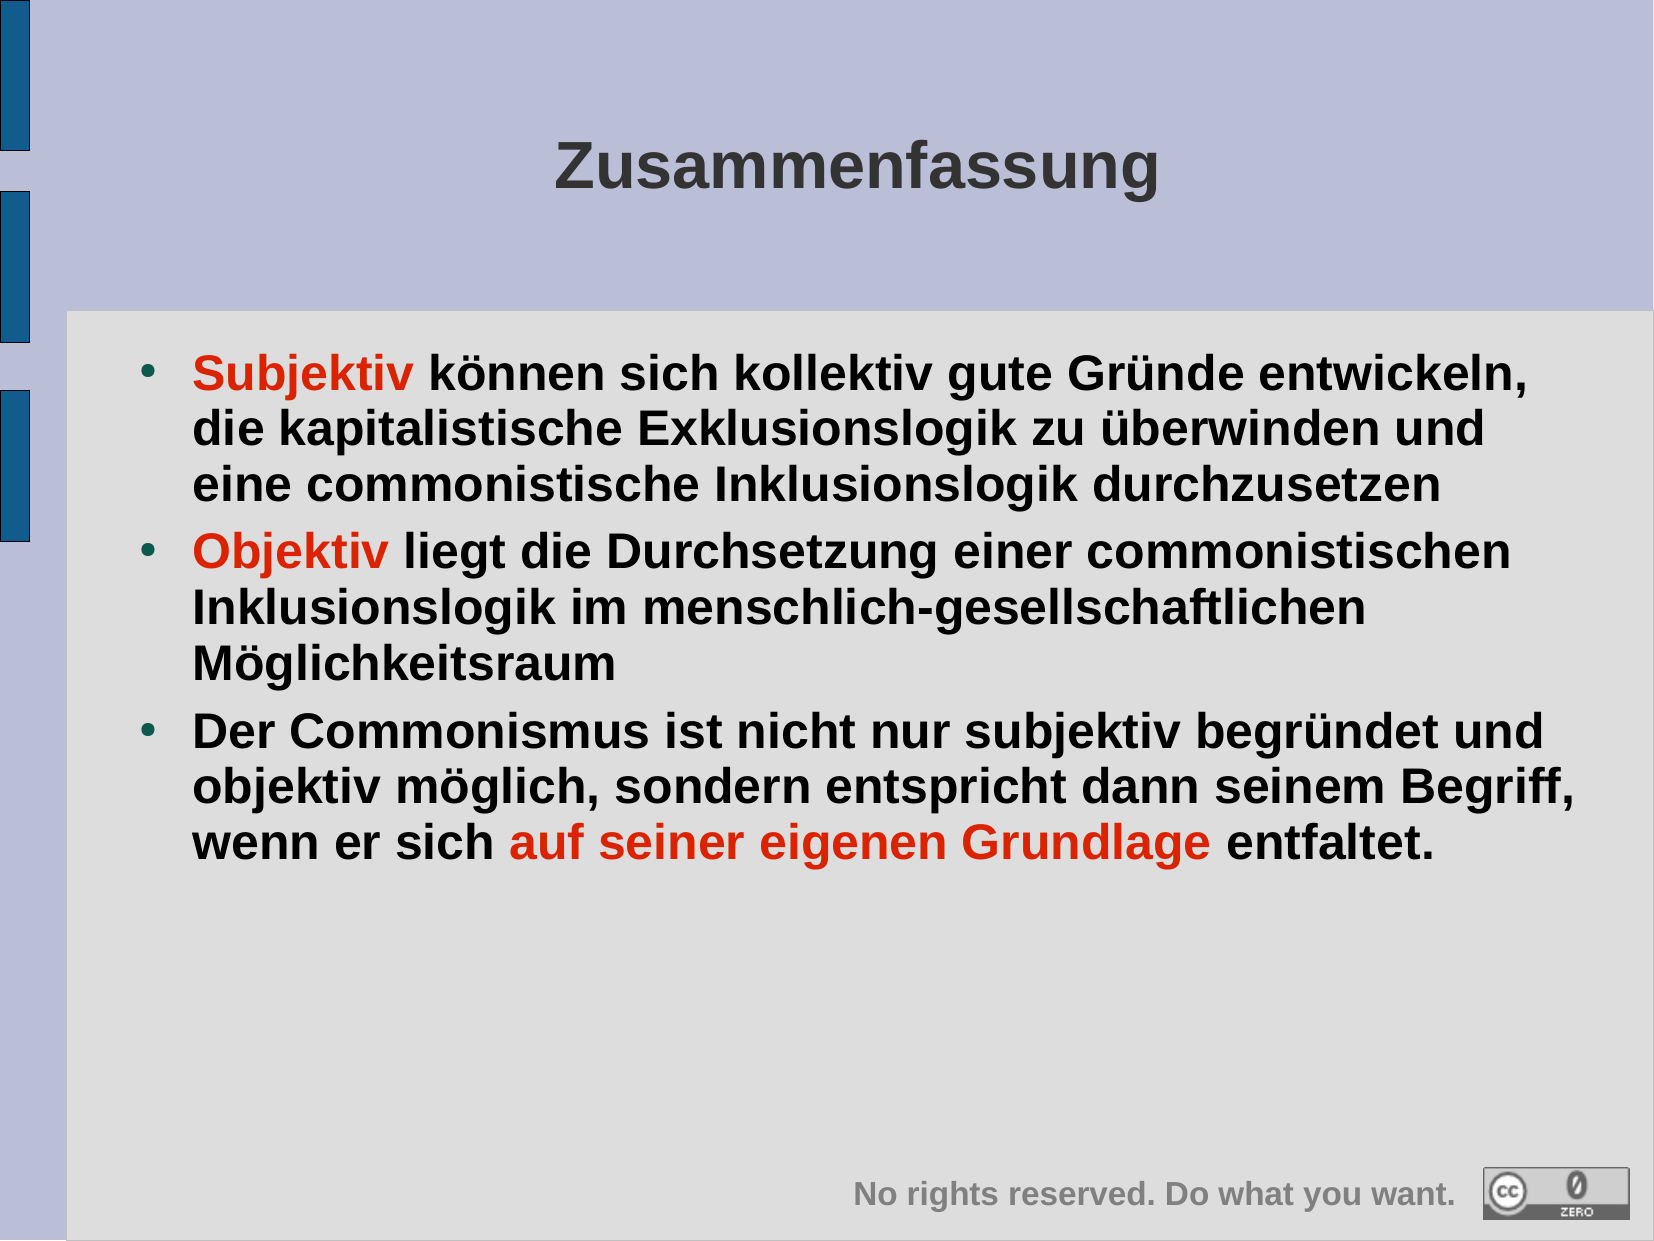

# Zusammenfassung
Subjektiv können sich kollektiv gute Gründe entwickeln, die kapitalistische Exklusionslogik zu überwinden und eine commonistische Inklusionslogik durchzusetzen
Objektiv liegt die Durchsetzung einer commonistischen Inklusionslogik im menschlich-gesellschaftlichen Möglichkeitsraum
Der Commonismus ist nicht nur subjektiv begründet und objektiv möglich, sondern entspricht dann seinem Begriff, wenn er sich auf seiner eigenen Grundlage entfaltet.
No rights reserved. Do what you want.